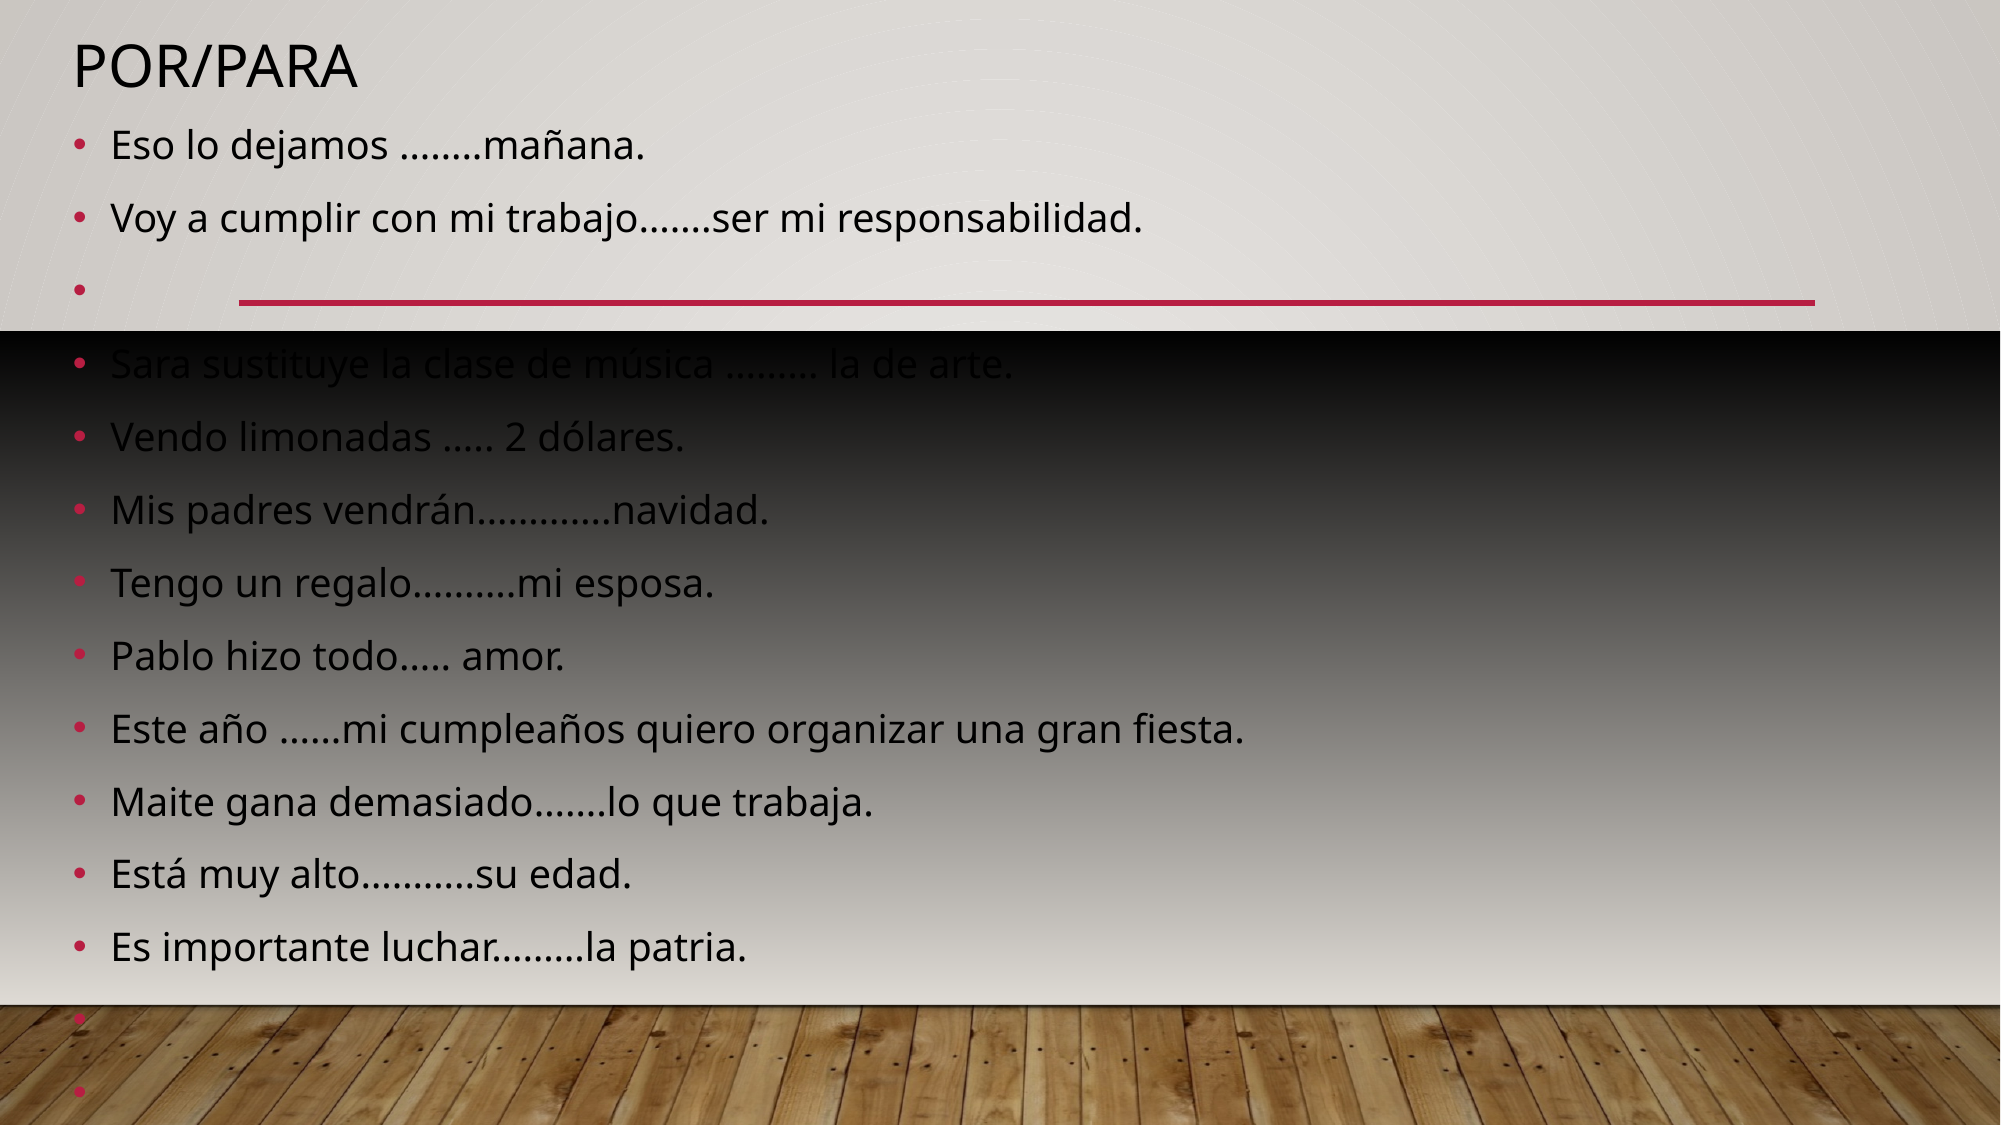

# Por/para
Eso lo dejamos ……..mañana.
Voy a cumplir con mi trabajo…….ser mi responsabilidad.
Sara sustituye la clase de música ……... la de arte.
Vendo limonadas ….. 2 dólares.
Mis padres vendrán………….navidad.
Tengo un regalo……….mi esposa.
Pablo hizo todo….. amor.
Este año ……mi cumpleaños quiero organizar una gran fiesta.
Maite gana demasiado…….lo que trabaja.
Está muy alto………..su edad.
Es importante luchar………la patria.